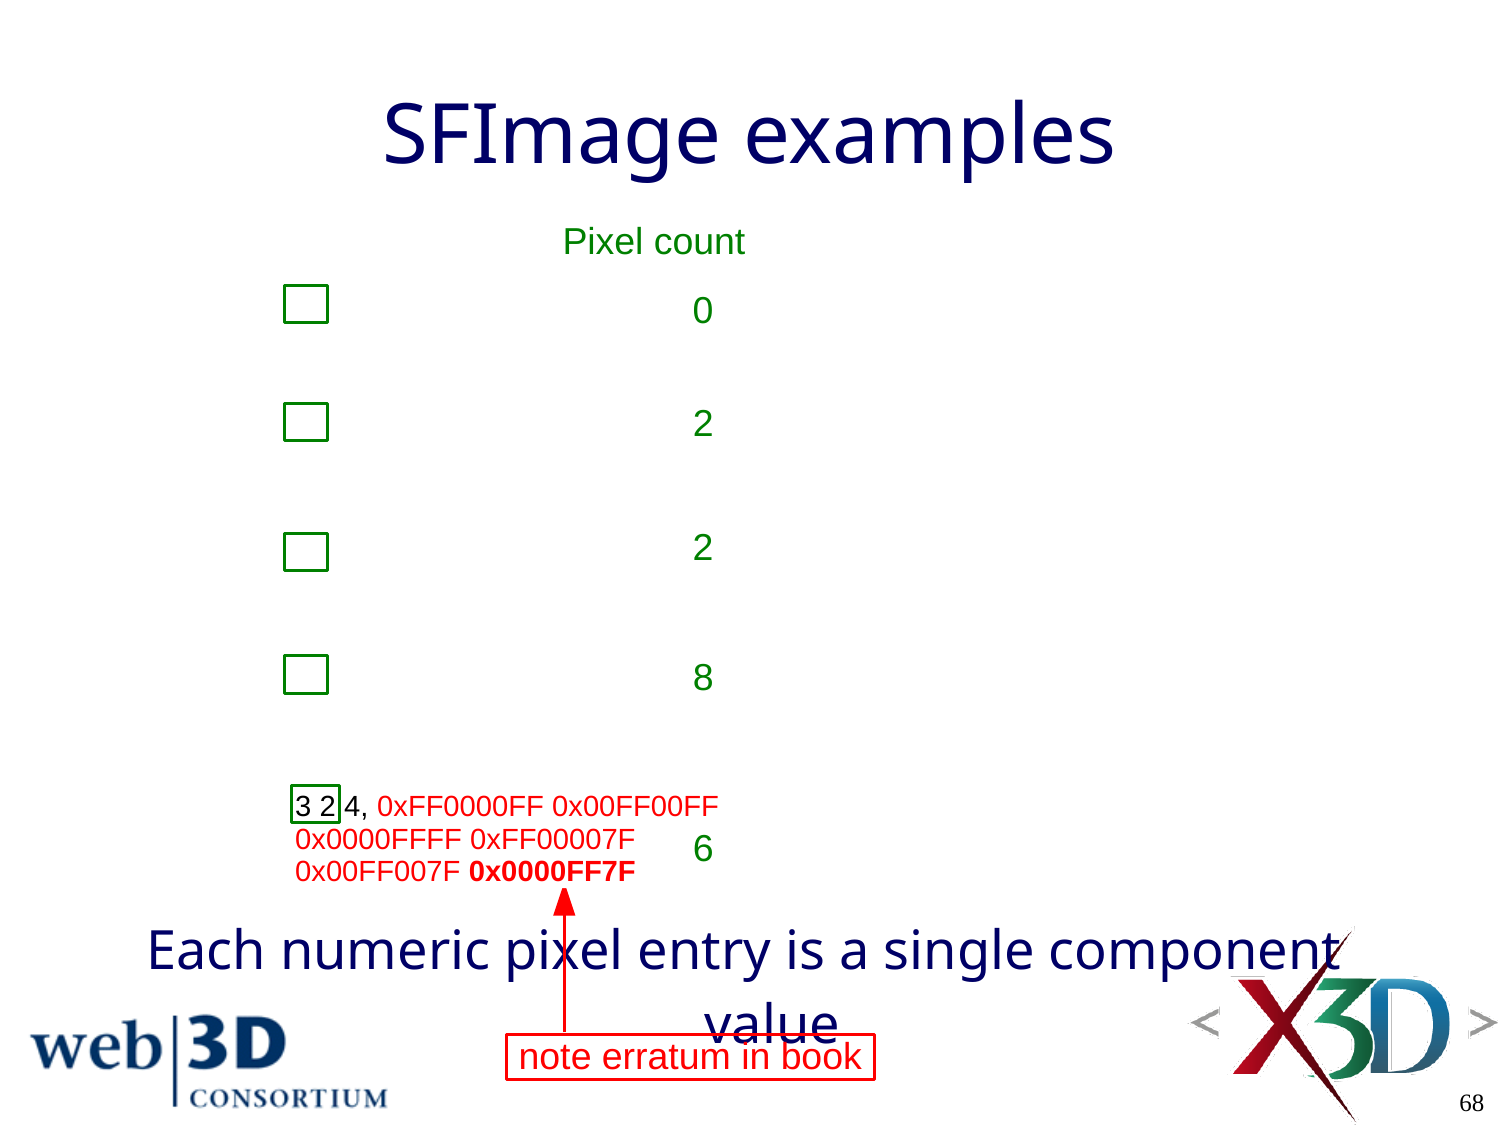

# SFImage examples
`
Pixel count
0
2
2
8
6
3 2 4, 0xFF0000FF 0x00FF00FF 0x0000FFFF 0xFF00007F 0x00FF007F 0x0000FF7F
 note erratum in book
Each numeric pixel entry is a single component value